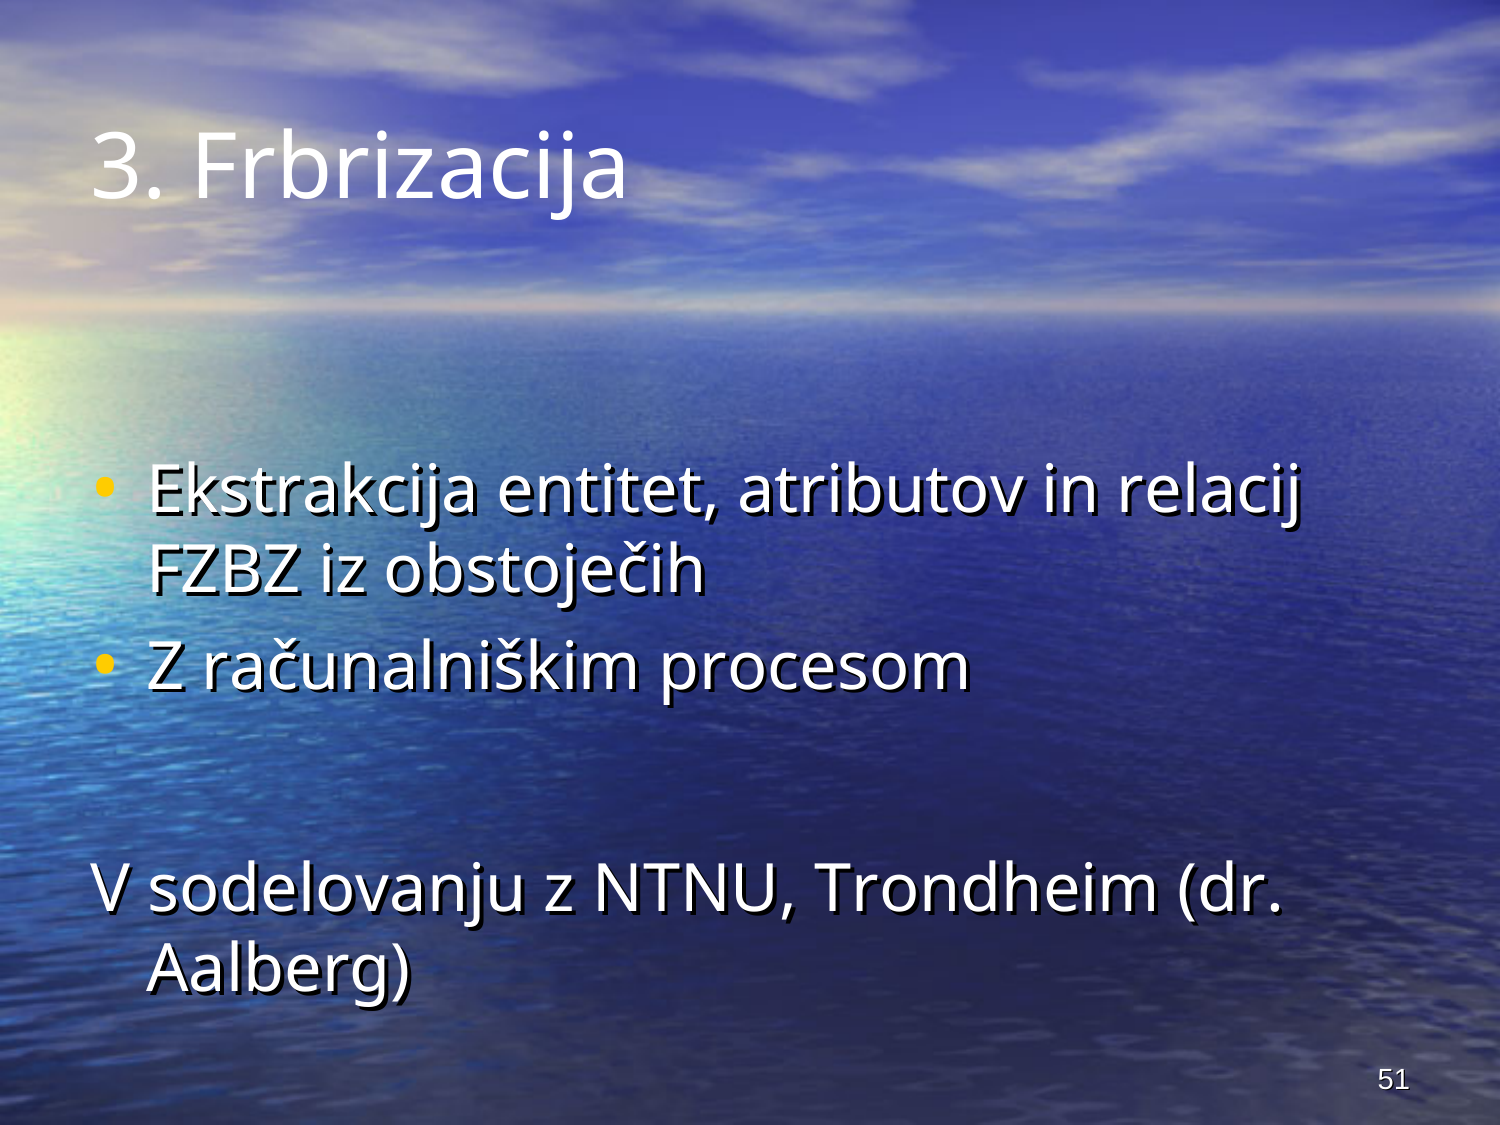

# 3. Frbrizacija
Ekstrakcija entitet, atributov in relacij FZBZ iz obstoječih
Z računalniškim procesom
V sodelovanju z NTNU, Trondheim (dr. Aalberg)